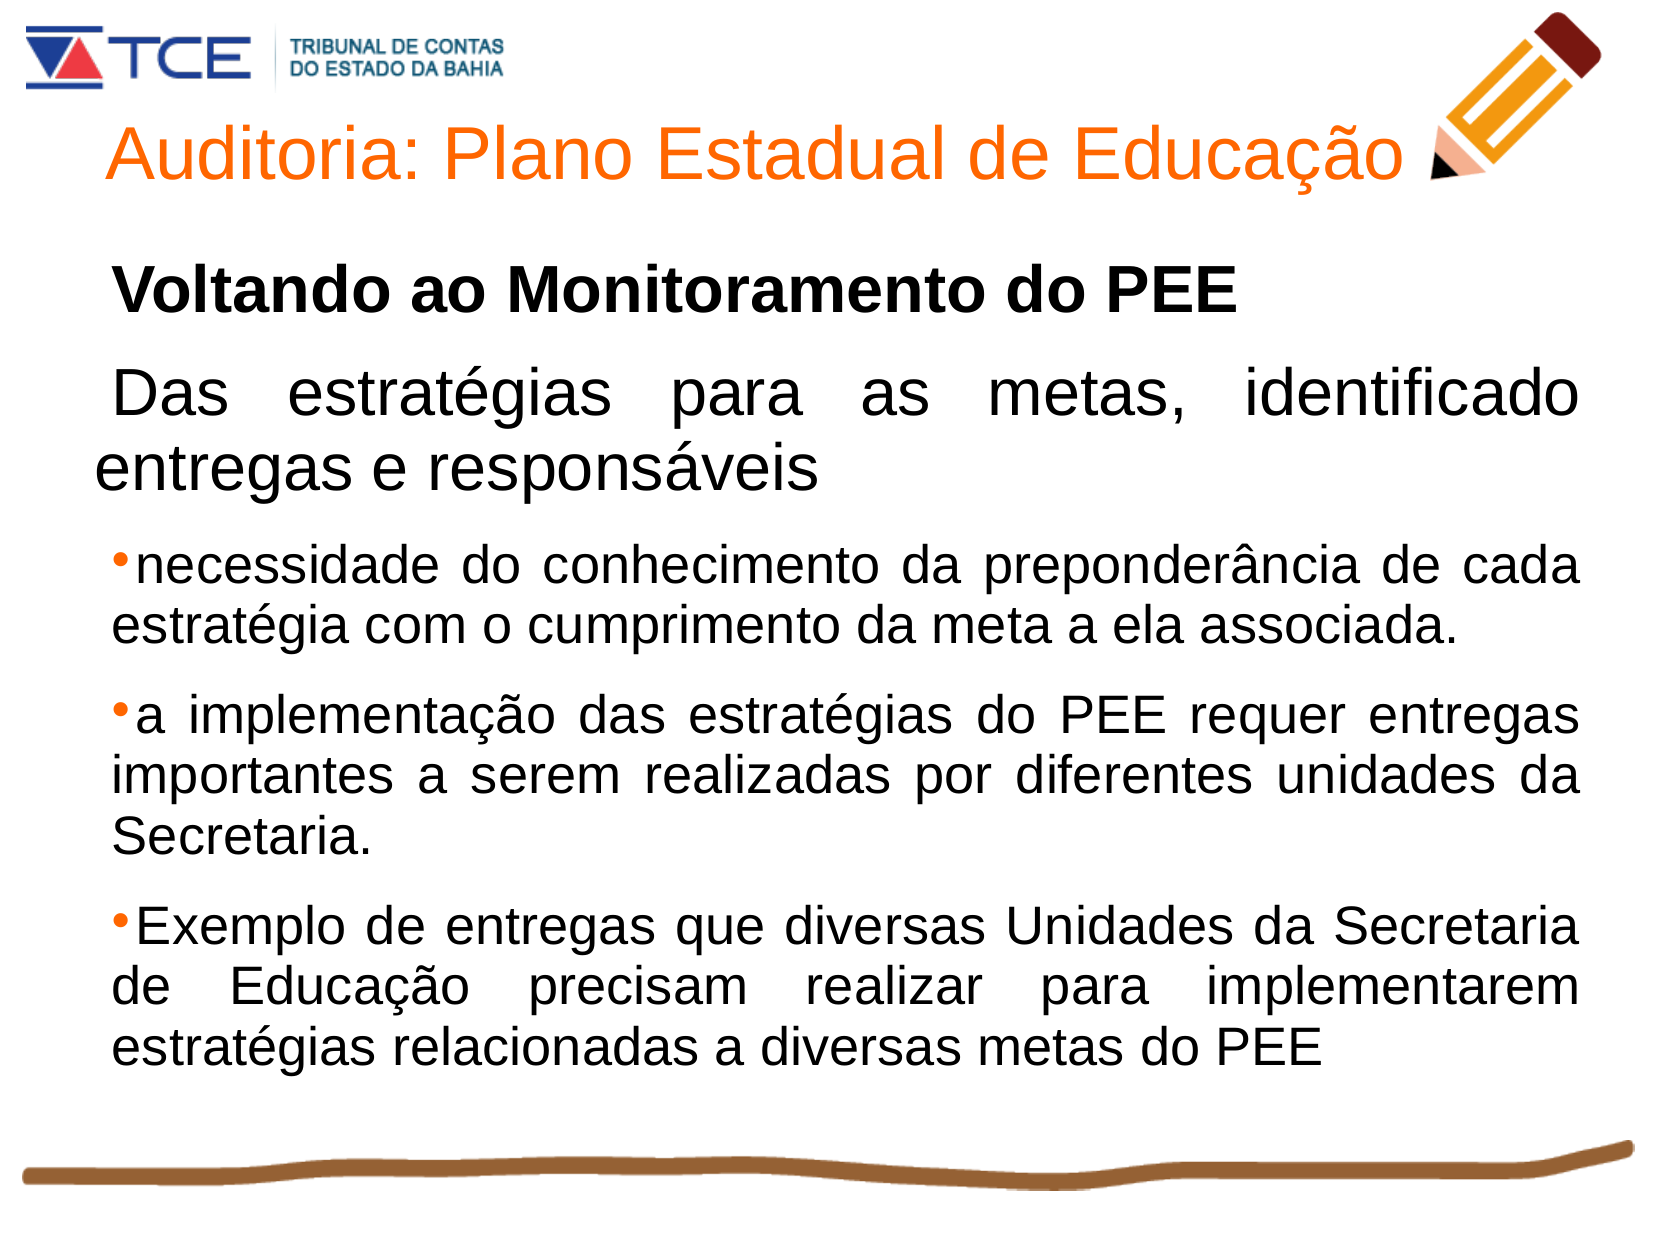

# Auditoria: Plano Estadual de Educação
Voltando ao Monitoramento do PEE
Das estratégias para as metas, identificado entregas e responsáveis
necessidade do conhecimento da preponderância de cada estratégia com o cumprimento da meta a ela associada.
a implementação das estratégias do PEE requer entregas importantes a serem realizadas por diferentes unidades da Secretaria.
Exemplo de entregas que diversas Unidades da Secretaria de Educação precisam realizar para implementarem estratégias relacionadas a diversas metas do PEE